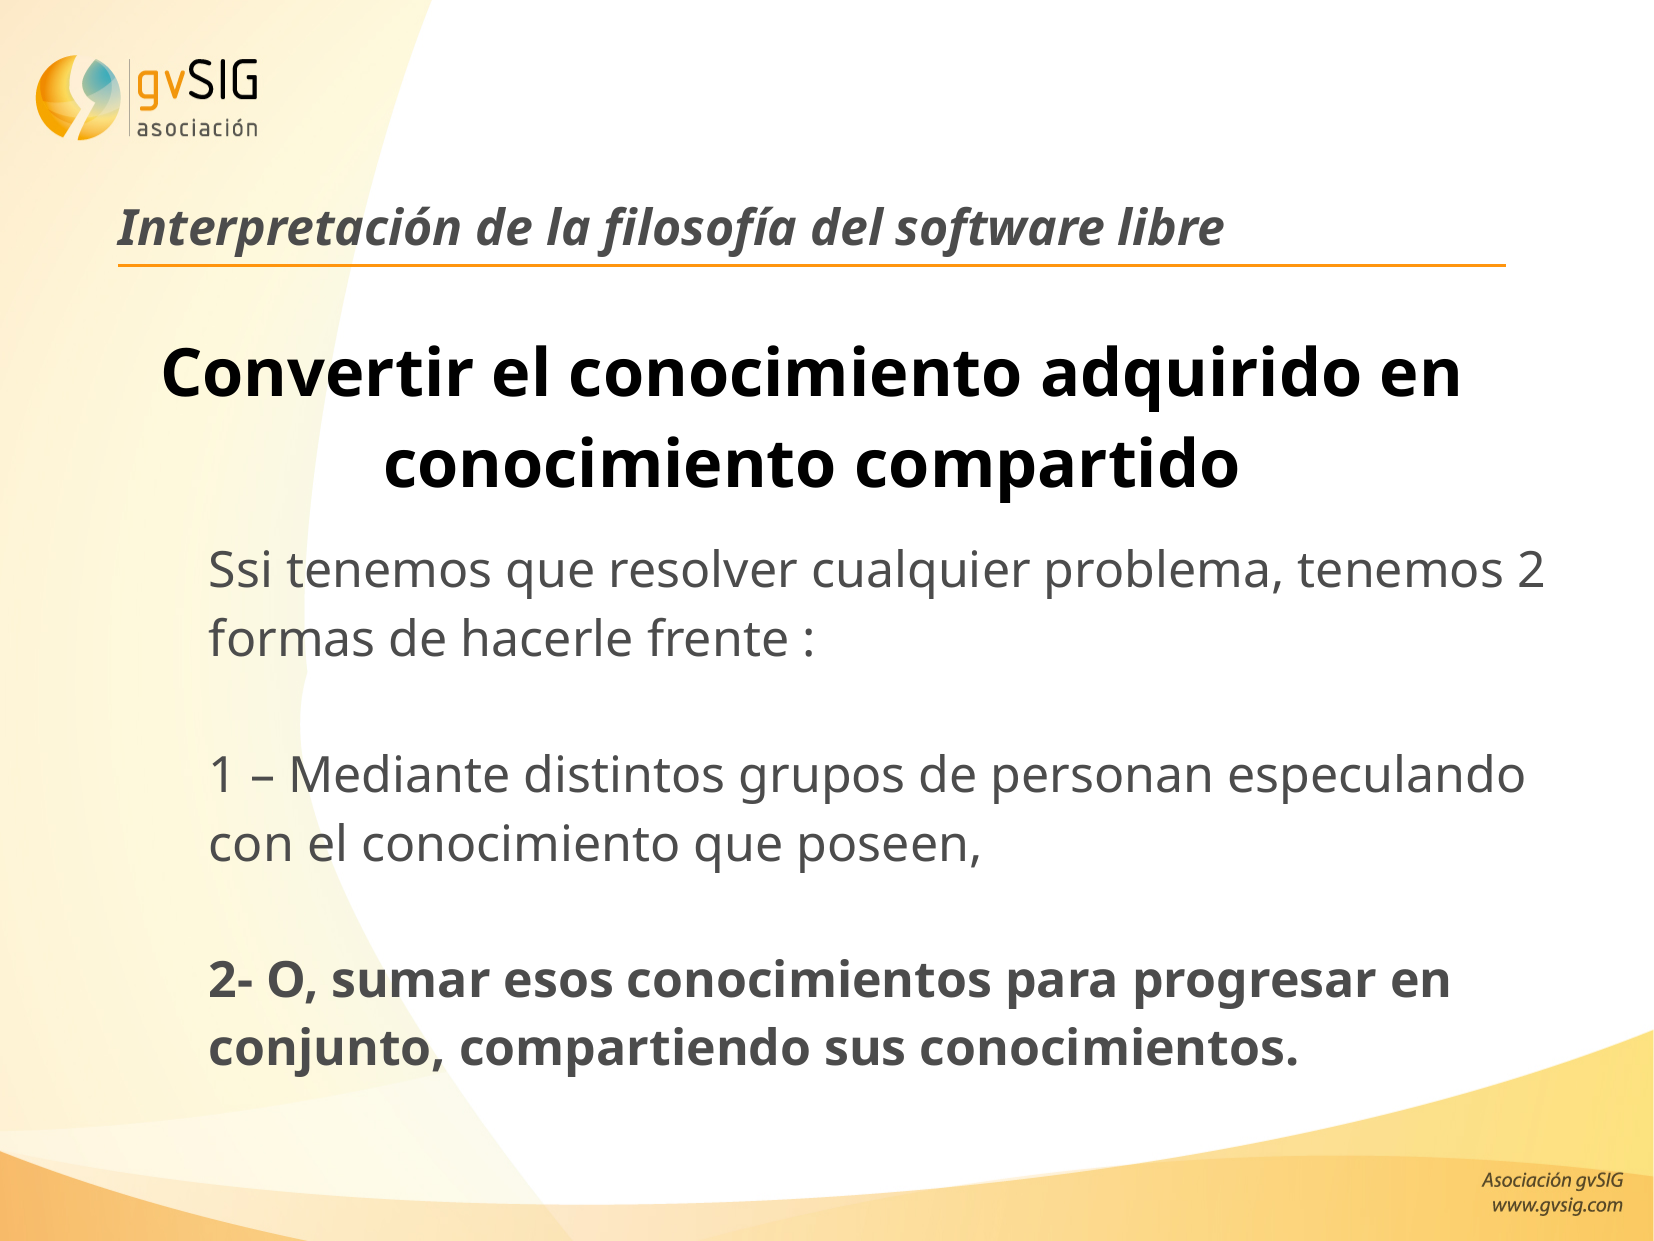

# Interpretación de la filosofía del software libre
Convertir el conocimiento adquirido en conocimiento compartido
Ssi tenemos que resolver cualquier problema, tenemos 2 formas de hacerle frente :
1 – Mediante distintos grupos de personan especulando con el conocimiento que poseen,
2- O, sumar esos conocimientos para progresar en conjunto, compartiendo sus conocimientos.